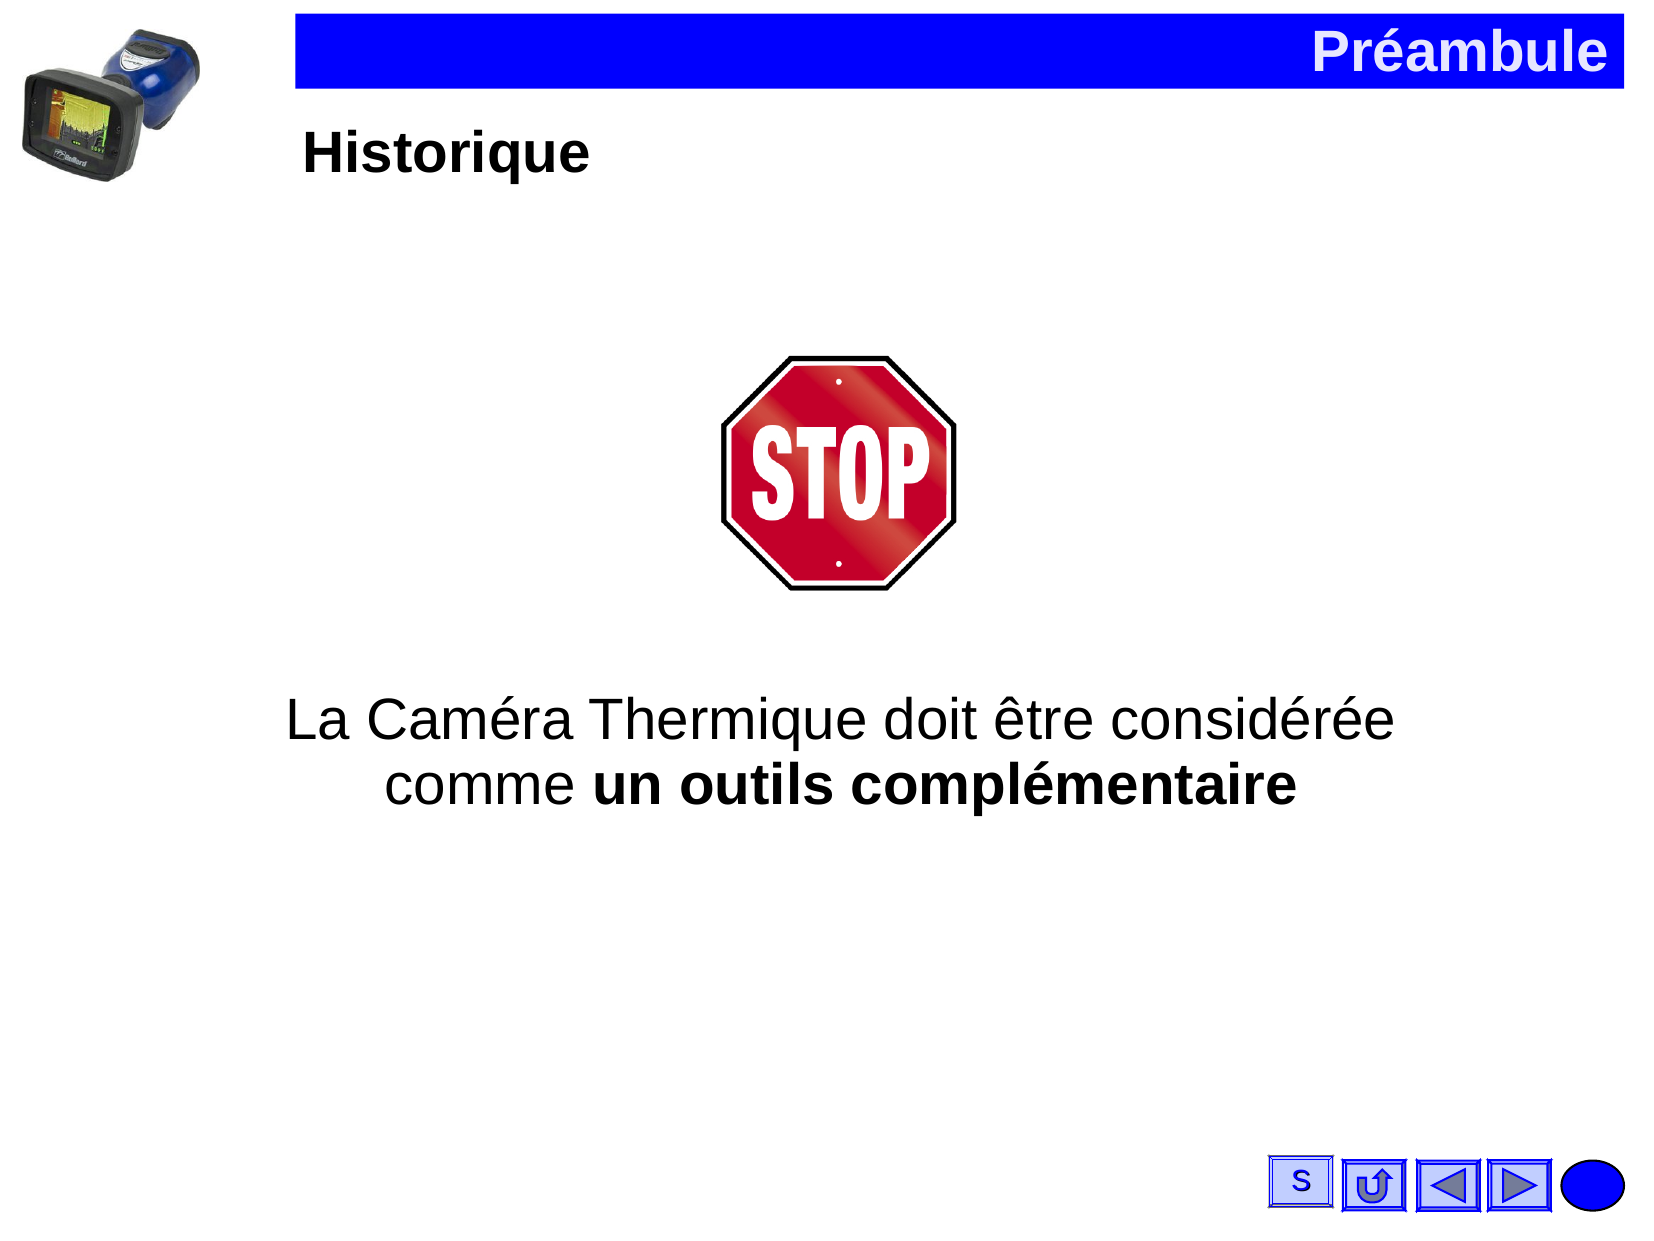

Préambule
Historique
La Caméra Thermique doit être considérée comme un outils complémentaire